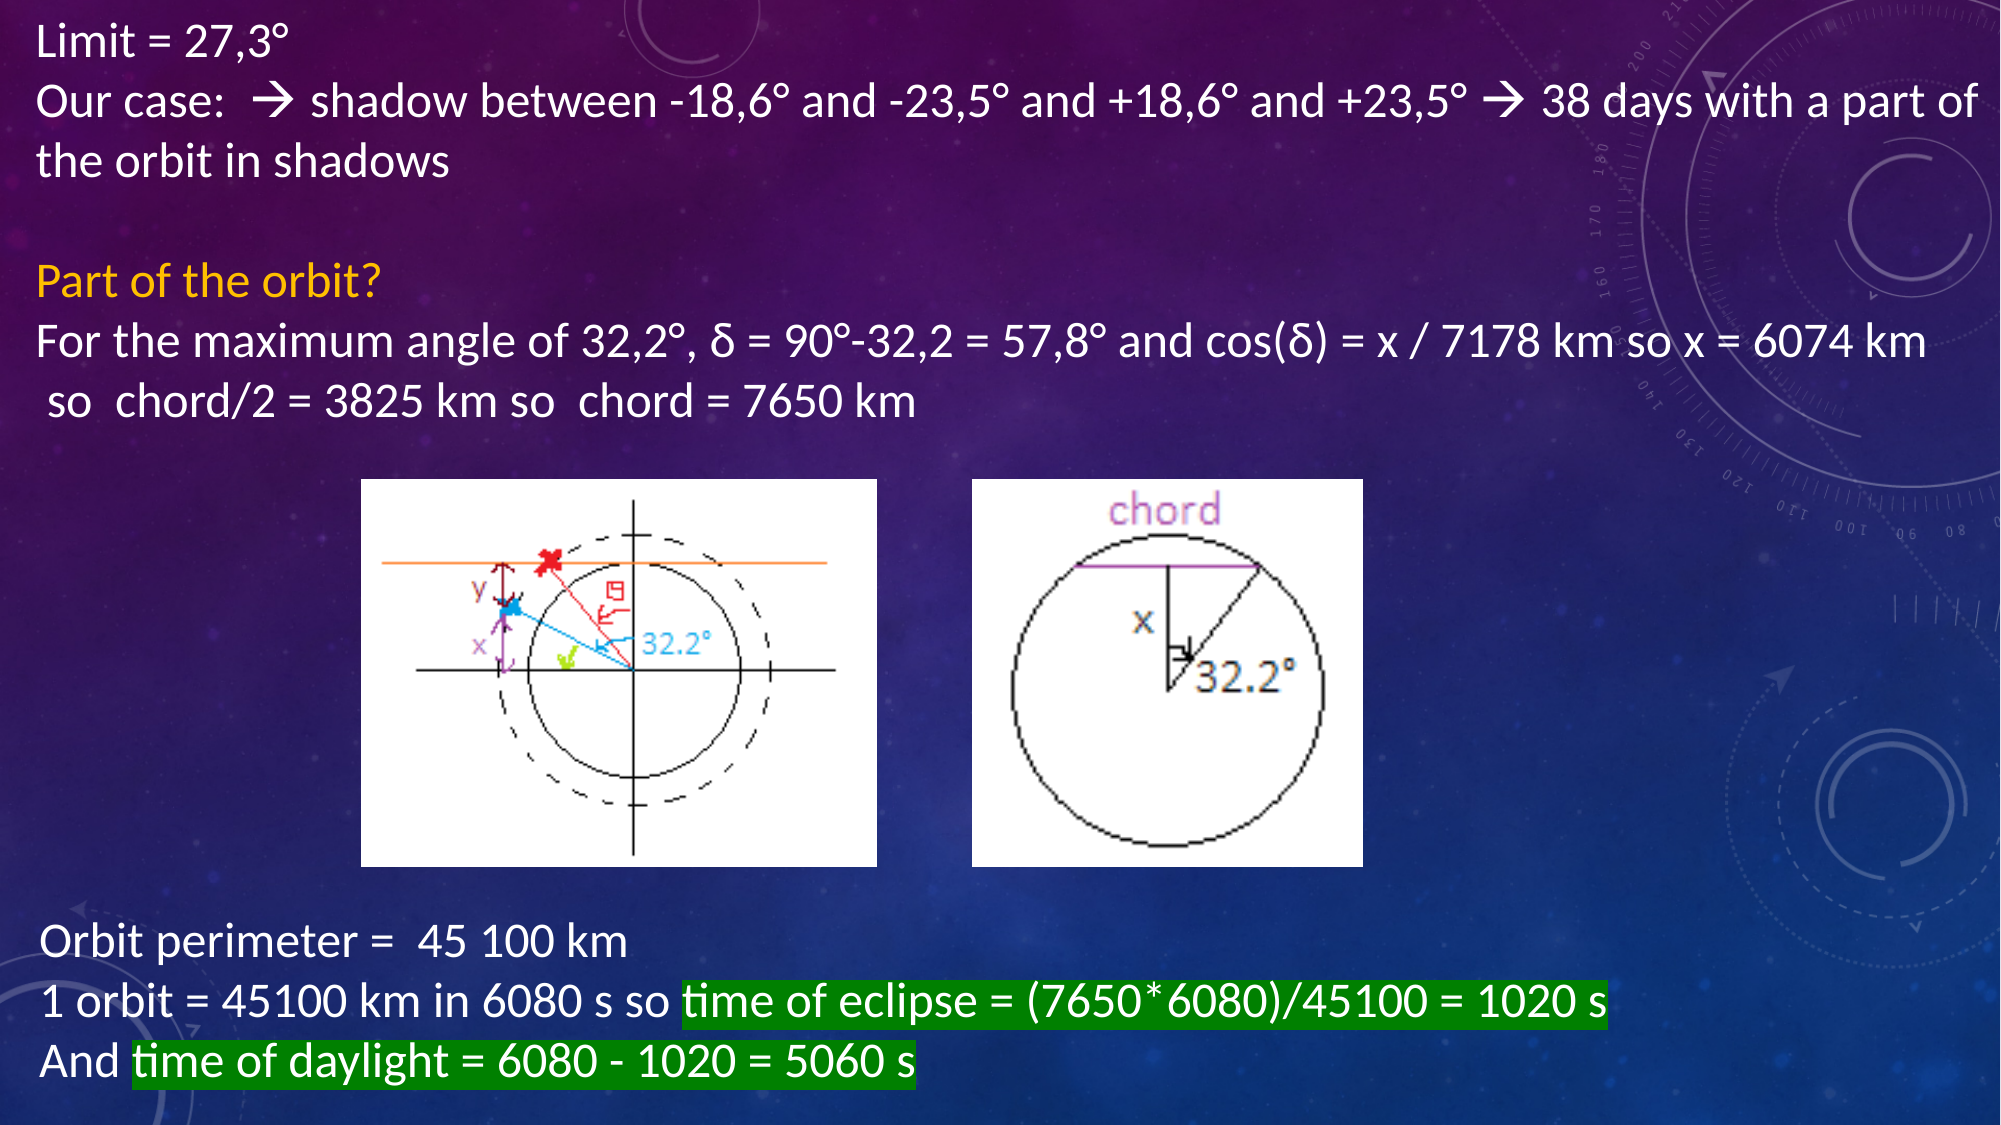

Limit = 27,3°
Our case:  shadow between -18,6° and -23,5° and +18,6° and +23,5°  38 days with a part of the orbit in shadows
Part of the orbit?
For the maximum angle of 32,2°, δ = 90°-32,2 = 57,8° and cos(δ) = x / 7178 km so x = 6074 km
 so chord/2 = 3825 km so chord = 7650 km
Orbit perimeter = 45 100 km
1 orbit = 45100 km in 6080 s so time of eclipse = (7650*6080)/45100 = 1020 s
And time of daylight = 6080 - 1020 = 5060 s